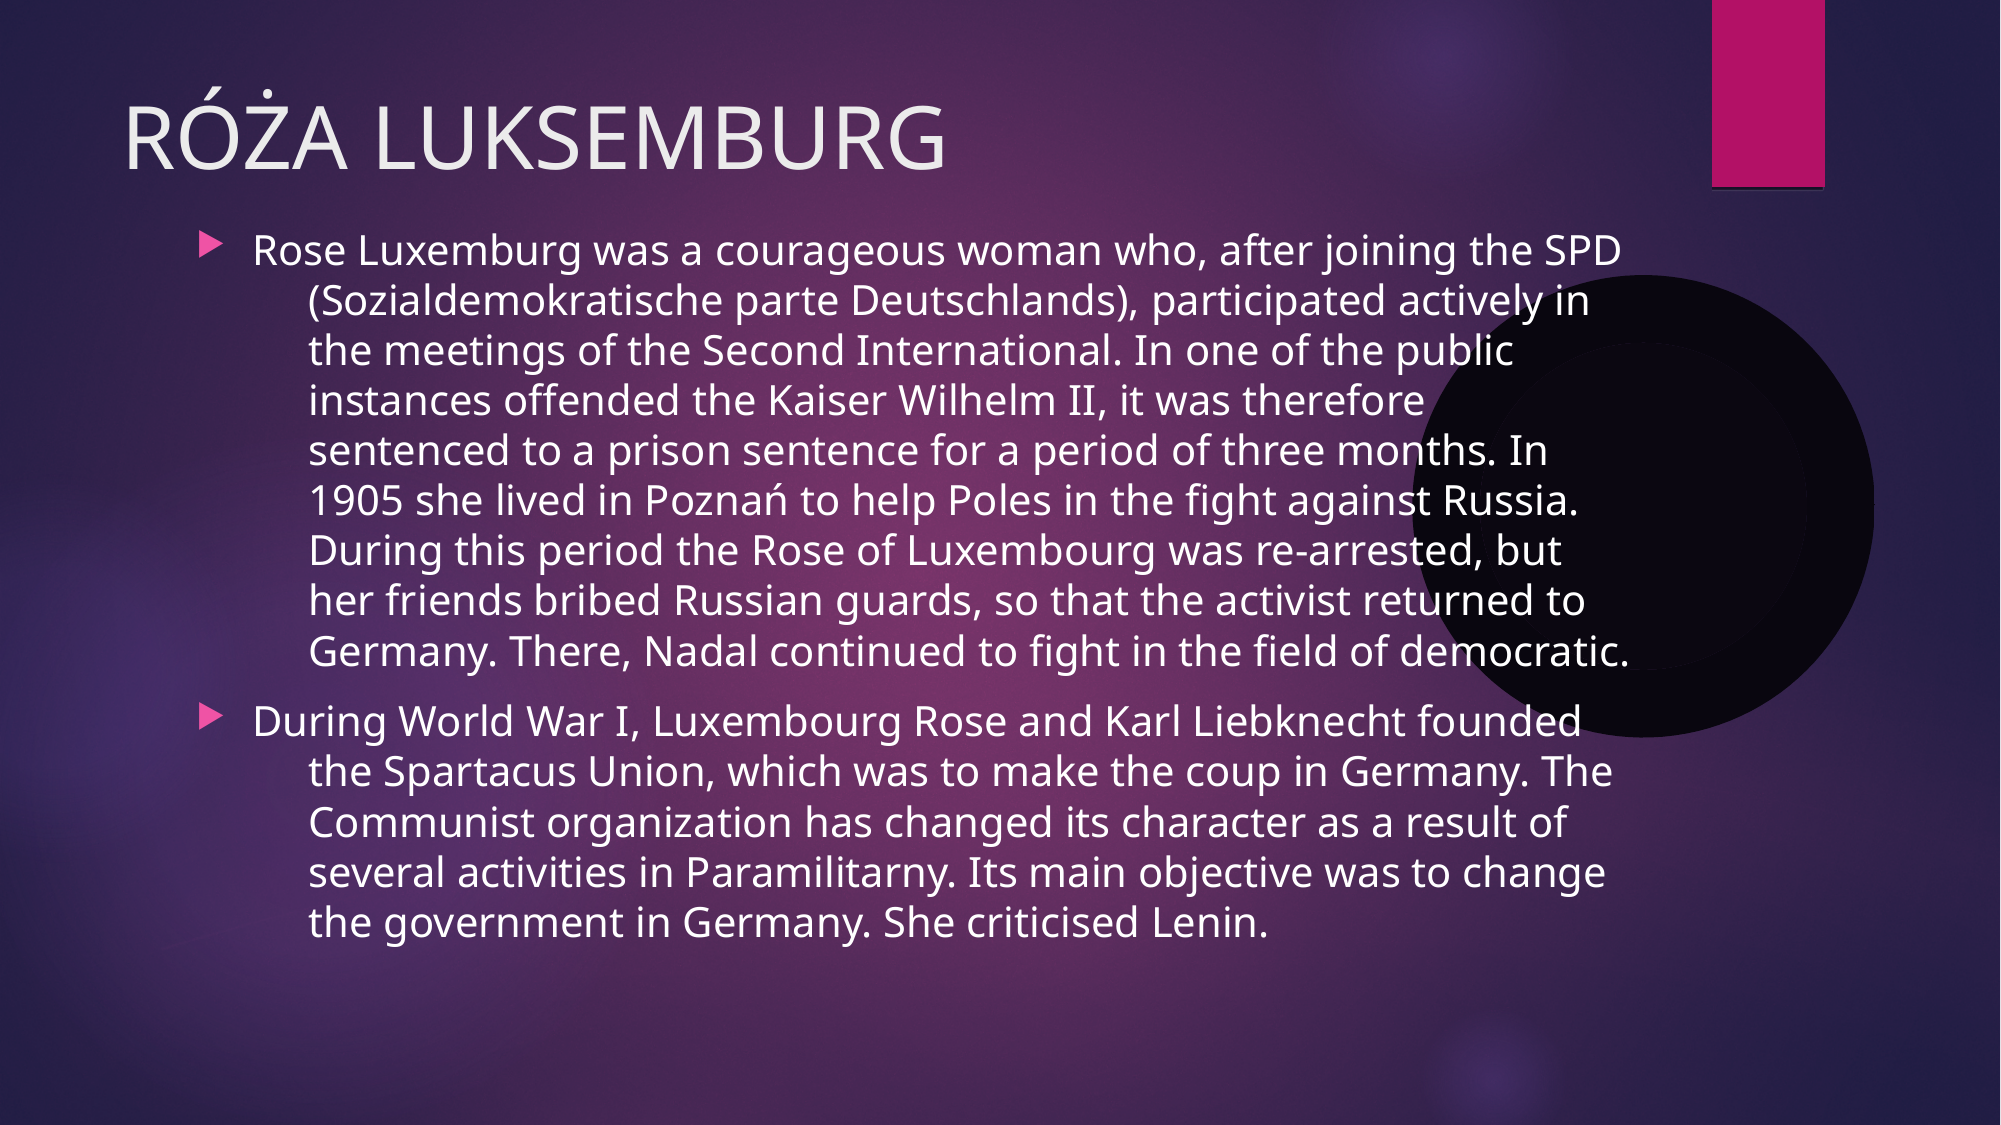

# RÓŻA LUKSEMBURG
Rose Luxemburg was a courageous woman who, after joining the SPD (Sozialdemokratische parte Deutschlands), participated actively in the meetings of the Second International. In one of the public instances offended the Kaiser Wilhelm II, it was therefore sentenced to a prison sentence for a period of three months. In 1905 she lived in Poznań to help Poles in the fight against Russia. During this period the Rose of Luxembourg was re-arrested, but her friends bribed Russian guards, so that the activist returned to Germany. There, Nadal continued to fight in the field of democratic.
During World War I, Luxembourg Rose and Karl Liebknecht founded the Spartacus Union, which was to make the coup in Germany. The Communist organization has changed its character as a result of several activities in Paramilitarny. Its main objective was to change the government in Germany. She criticised Lenin.